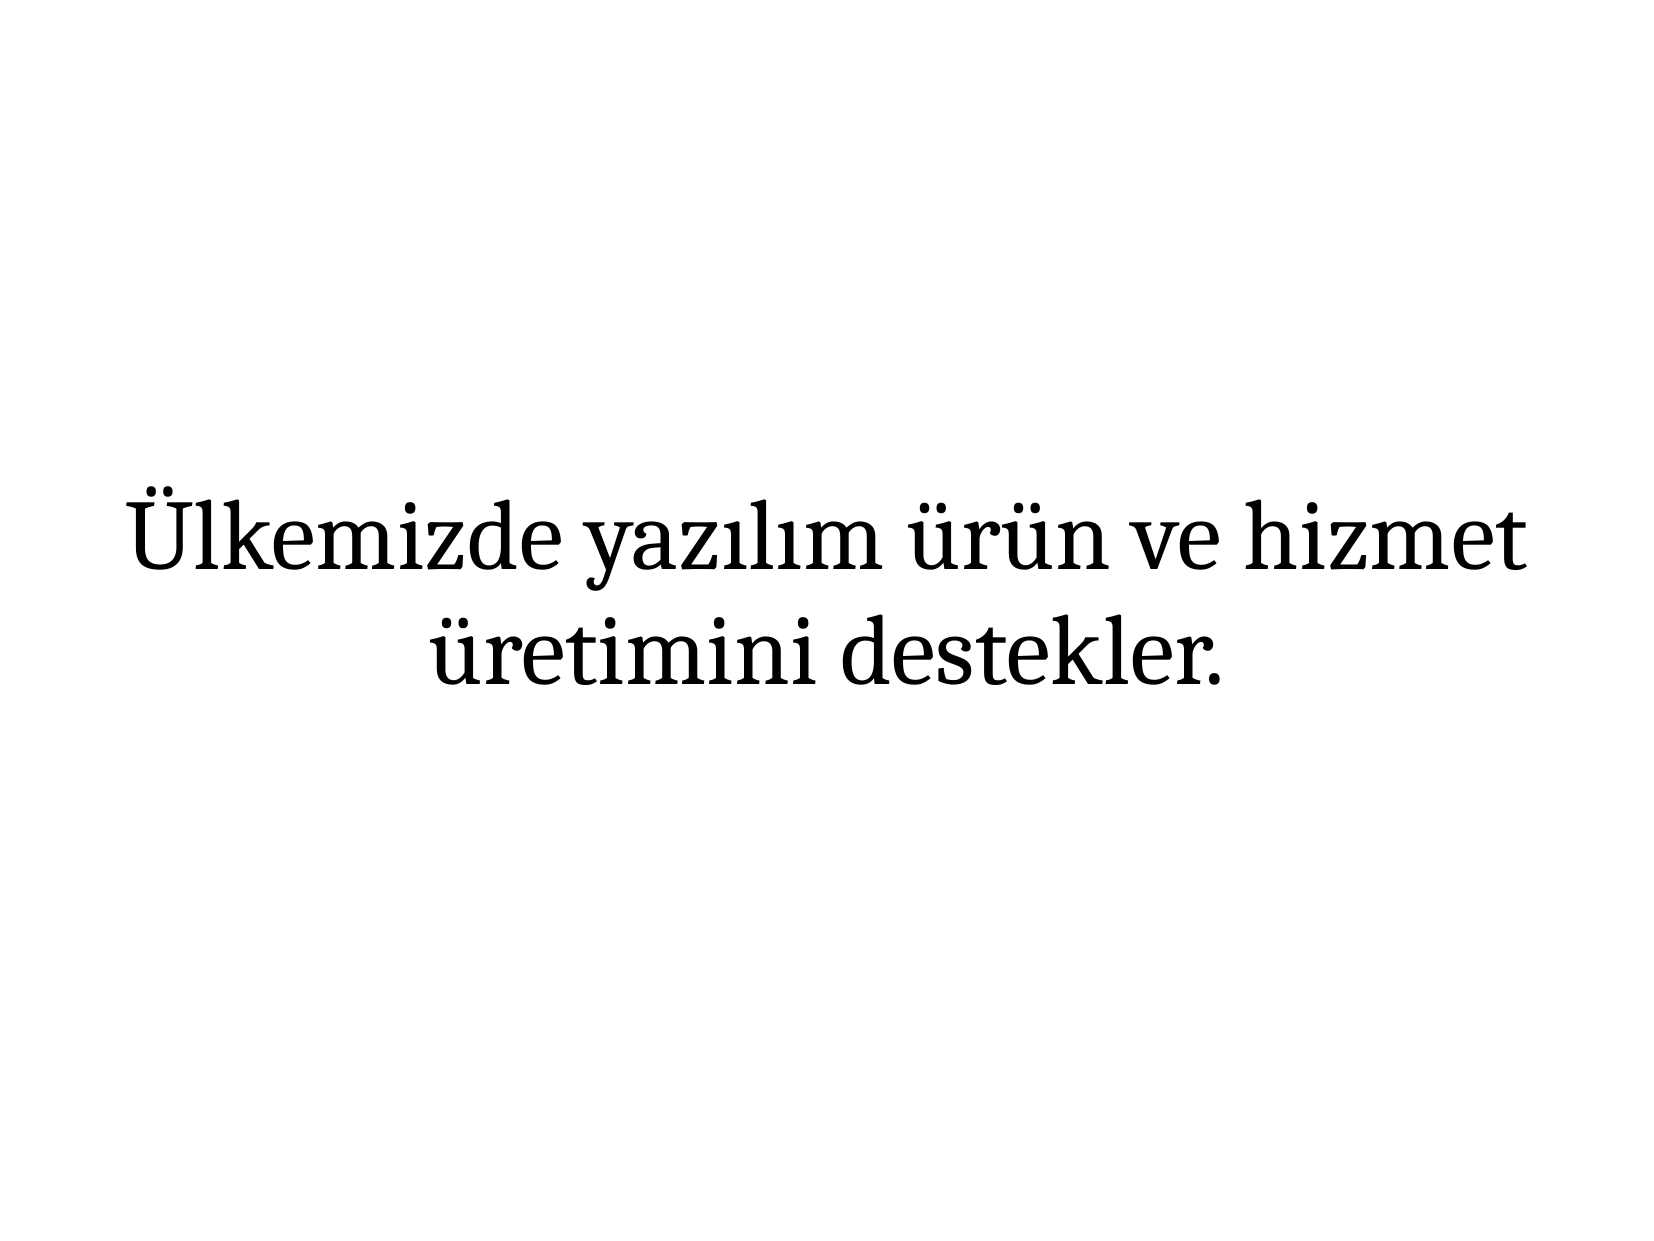

# Ülkemizde yazılım ürün ve hizmet üretimini destekler.